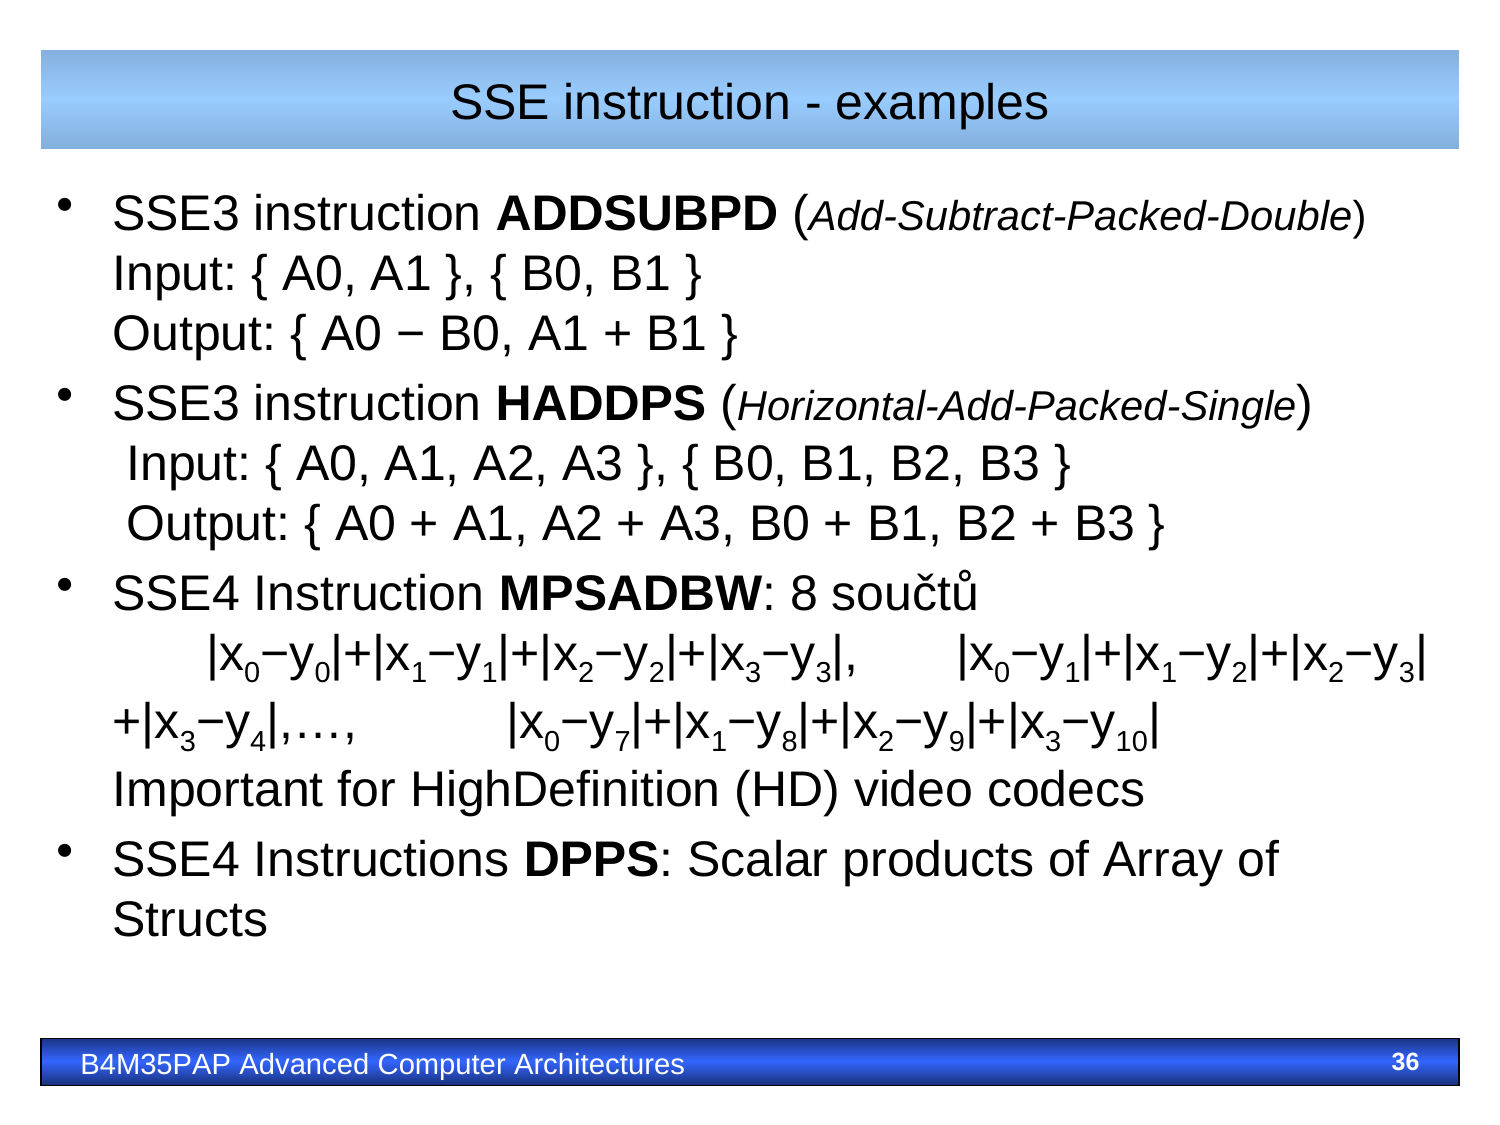

# SSE instruction - examples
SSE3 instruction ADDSUBPD (Add-Subtract-Packed-Double)
Input: { A0, A1 }, { B0, B1 }
Output: { A0 − B0, A1 + B1 }
SSE3 instruction HADDPS (Horizontal-Add-Packed-Single)
 Input: { A0, A1, A2, A3 }, { B0, B1, B2, B3 }
 Output: { A0 + A1, A2 + A3, B0 + B1, B2 + B3 }
SSE4 Instruction MPSADBW: 8 součtů
	|x0−y0|+|x1−y1|+|x2−y2|+|x3−y3|, 	|x0−y1|+|x1−y2|+|x2−y3|+|x3−y4|,…, 	|x0−y7|+|x1−y8|+|x2−y9|+|x3−y10|
Important for HighDefinition (HD) video codecs
SSE4 Instructions DPPS: Scalar products of Array of Structs